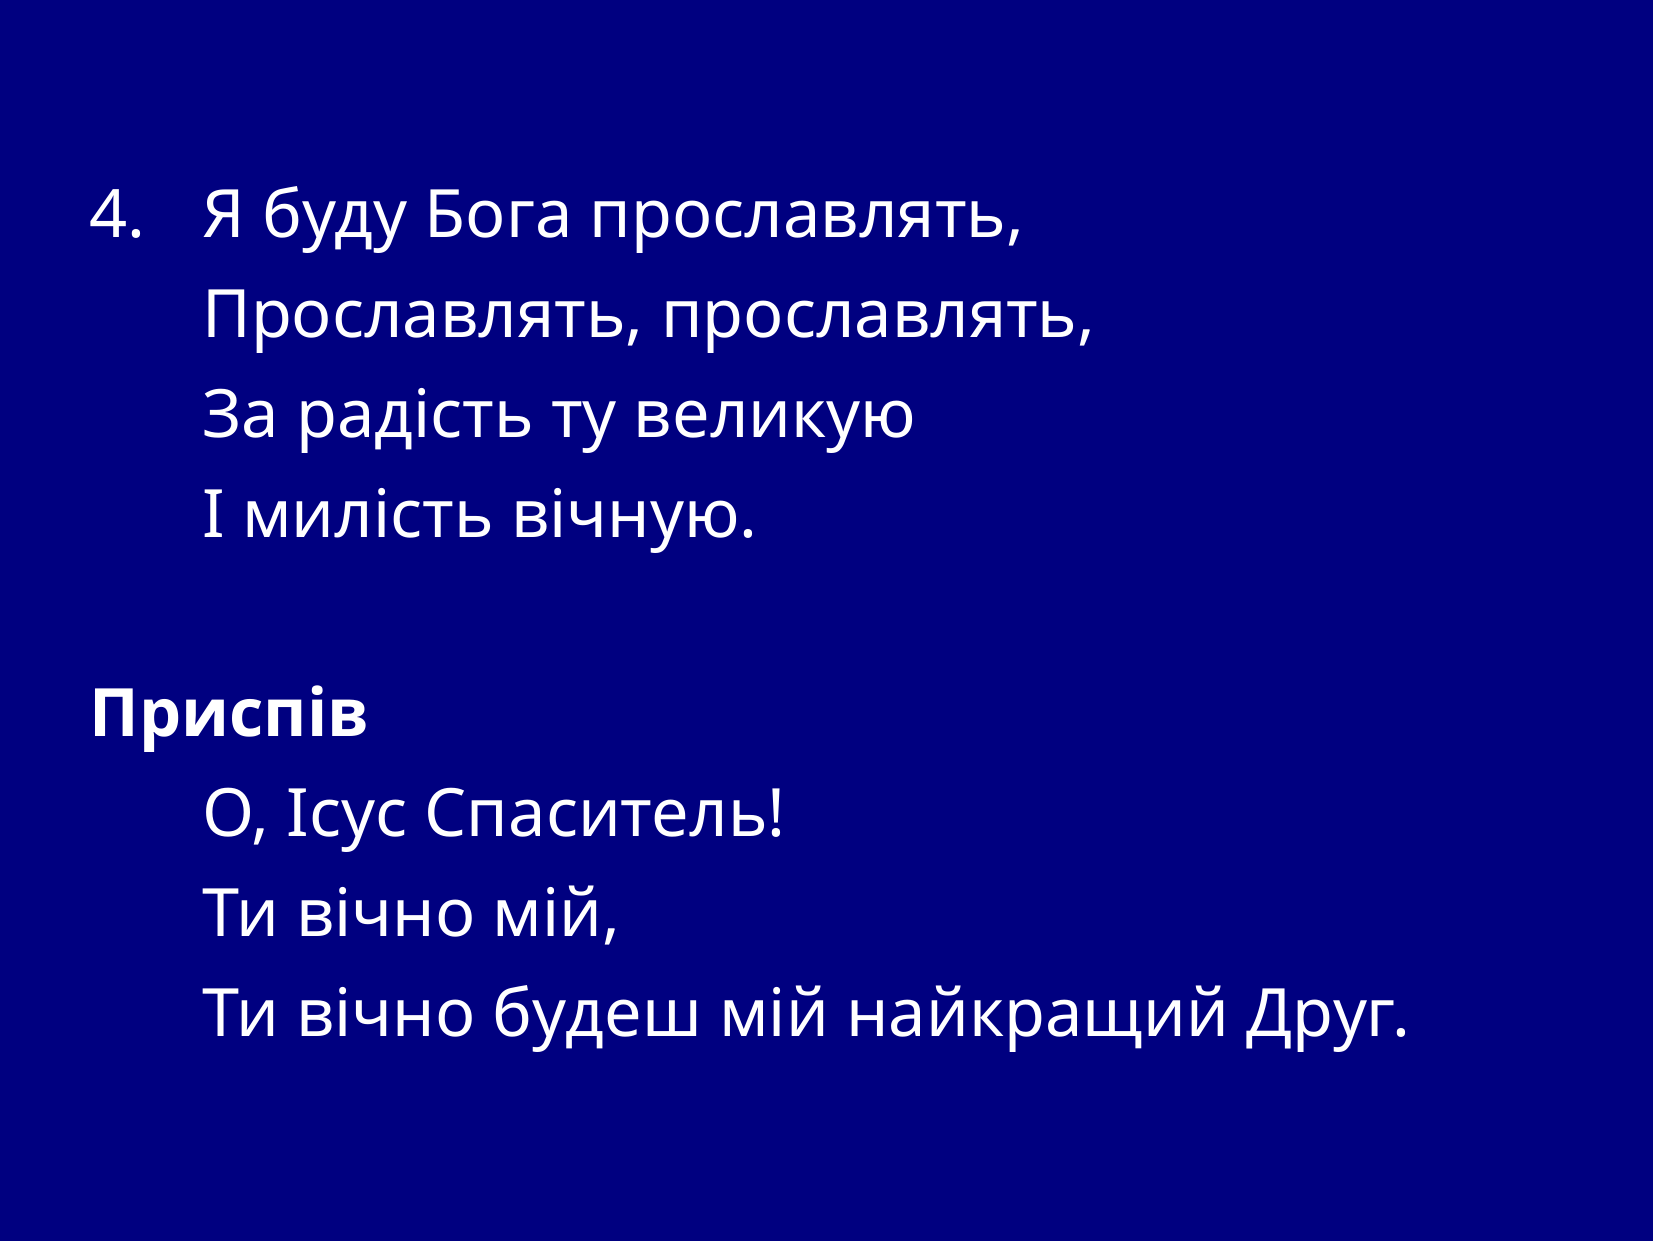

4.	Я буду Бога прославлять,
	Прославлять, прославлять,
	За радість ту великую
	І милість вічную.
Приспів
	О, Ісус Спаситель!
	Ти вічно мій,
	Ти вічно будеш мій найкращий Друг.